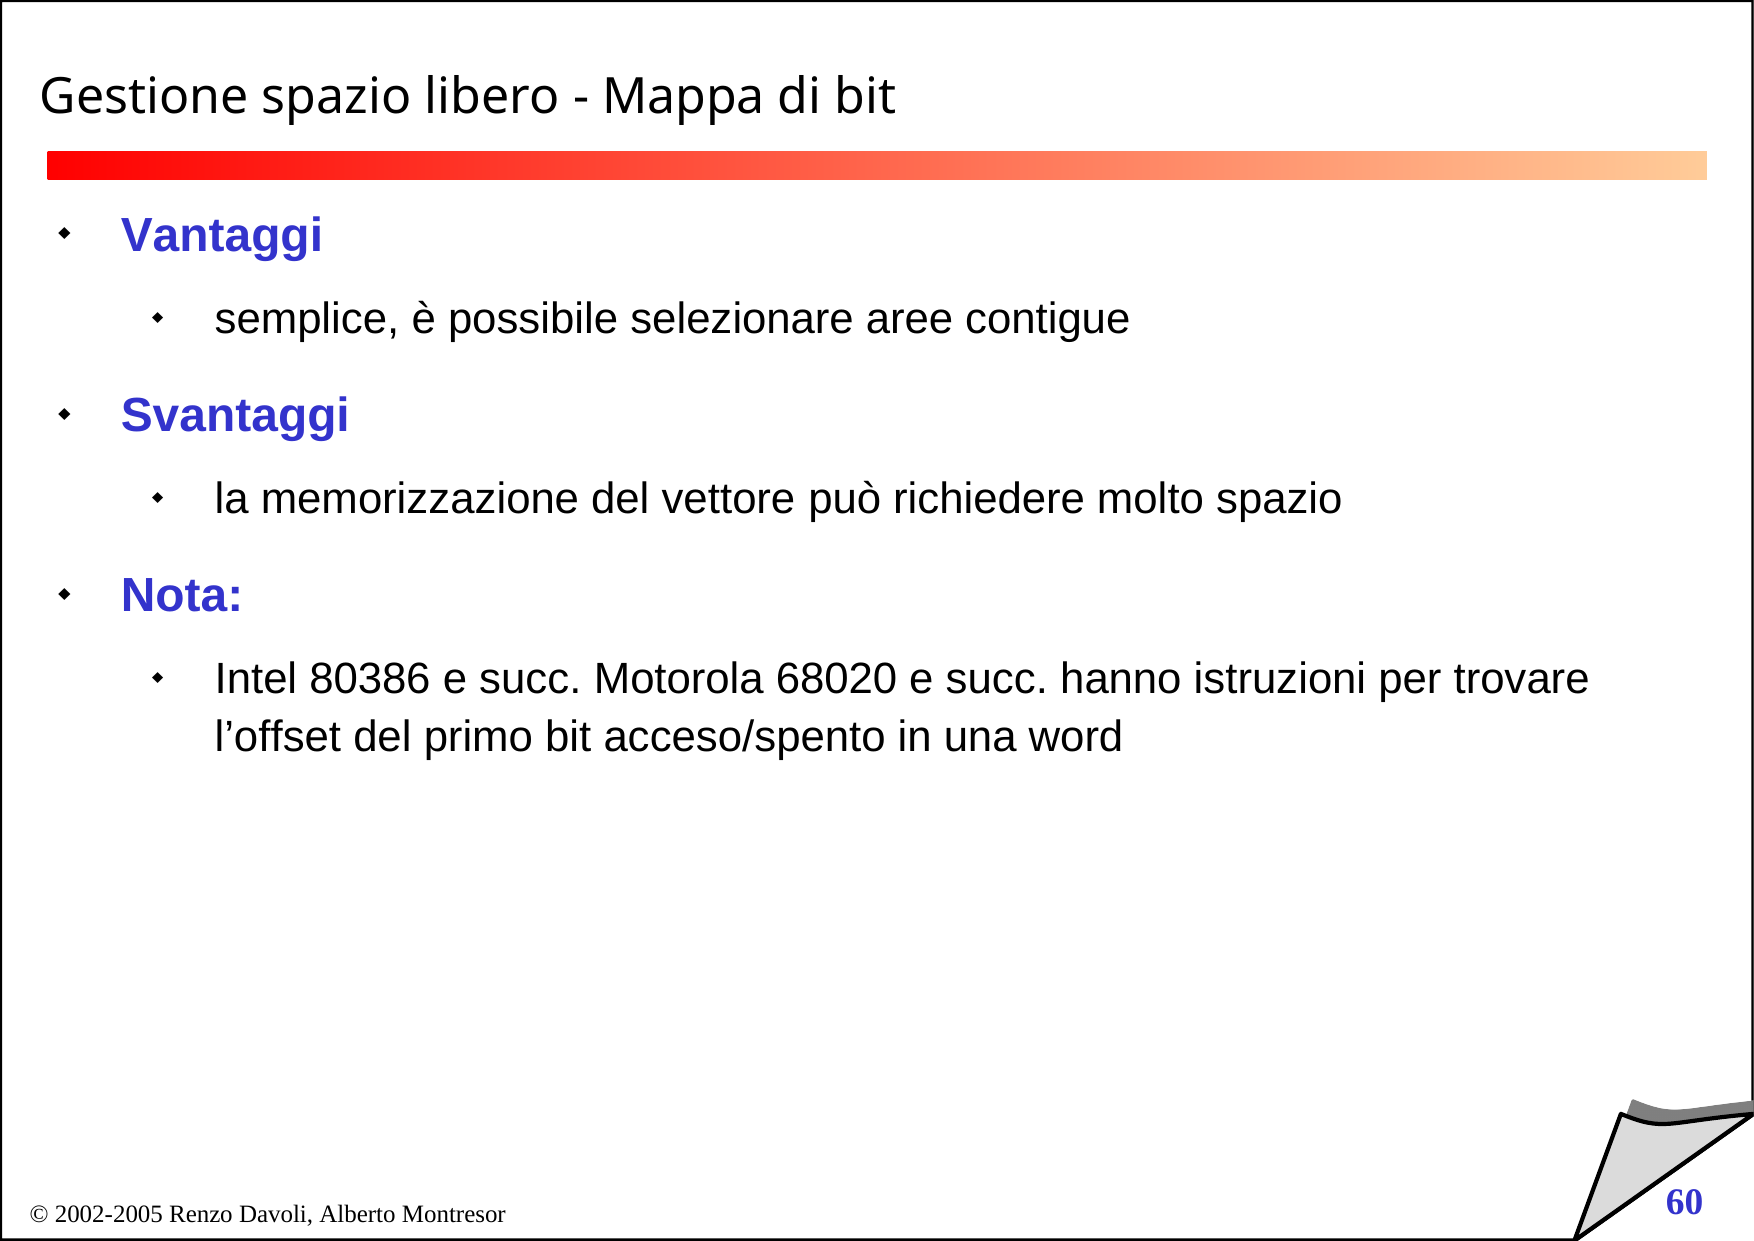

# Gestione spazio libero - Mappa di bit
Vantaggi
semplice, è possibile selezionare aree contigue
Svantaggi
la memorizzazione del vettore	può richiedere molto spazio
Nota:
Intel 80386 e succ. Motorola 68020 e succ. hanno istruzioni per trovare l’offset del primo bit acceso/spento in una word